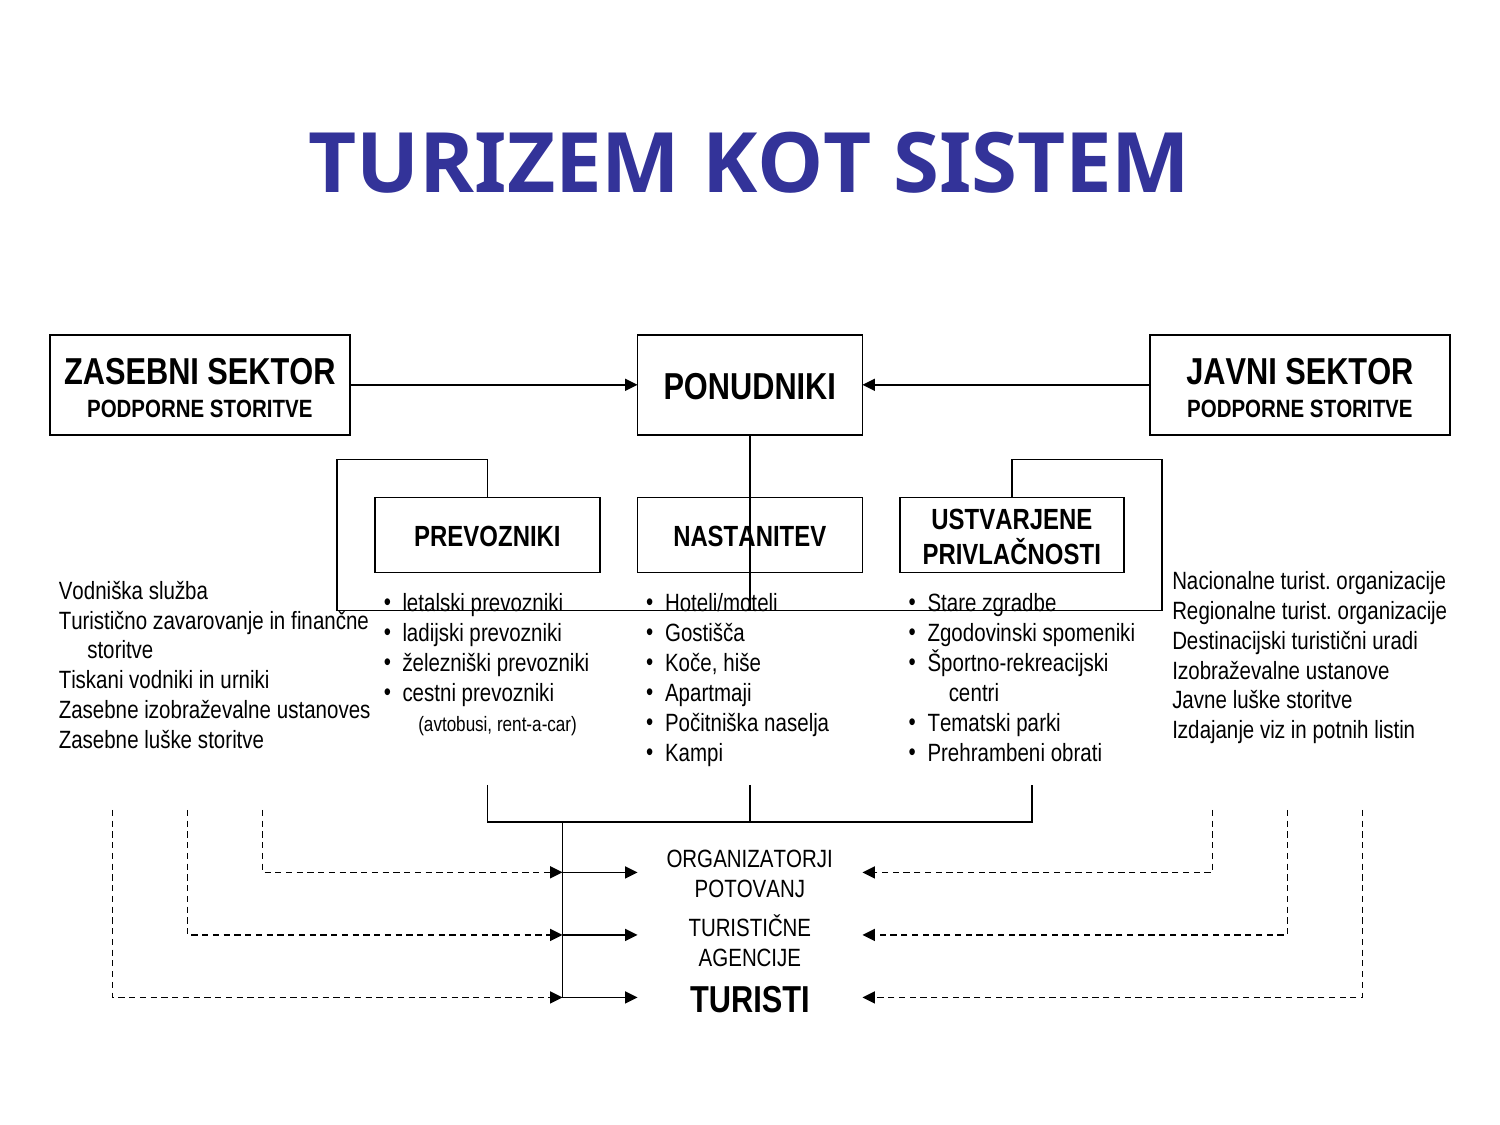

TURIZEM KOT SISTEM
ZASEBNI SEKTOR
PODPORNE STORITVE
PONUDNIKI
JAVNI SEKTOR
PODPORNE STORITVE
PREVOZNIKI
NASTANITEV
USTVARJENE PRIVLAČNOSTI
Nacionalne turist. organizacije
Regionalne turist. organizacije
Destinacijski turistični uradi
Izobraževalne ustanove
Javne luške storitve
Izdajanje viz in potnih listin
Vodniška služba
Turistično zavarovanje in finančne
 storitve
Tiskani vodniki in urniki
Zasebne izobraževalne ustanoves
Zasebne luške storitve
 letalski prevozniki
 ladijski prevozniki
 železniški prevozniki
 cestni prevozniki
 (avtobusi, rent-a-car)‏
 Hoteli/moteli
 Gostišča
 Koče, hiše
 Apartmaji
 Počitniška naselja
 Kampi
 Stare zgradbe
 Zgodovinski spomeniki
 Športno-rekreacijski
 centri
 Tematski parki
 Prehrambeni obrati
ORGANIZATORJI POTOVANJ
TURISTIČNE AGENCIJE
TURISTI